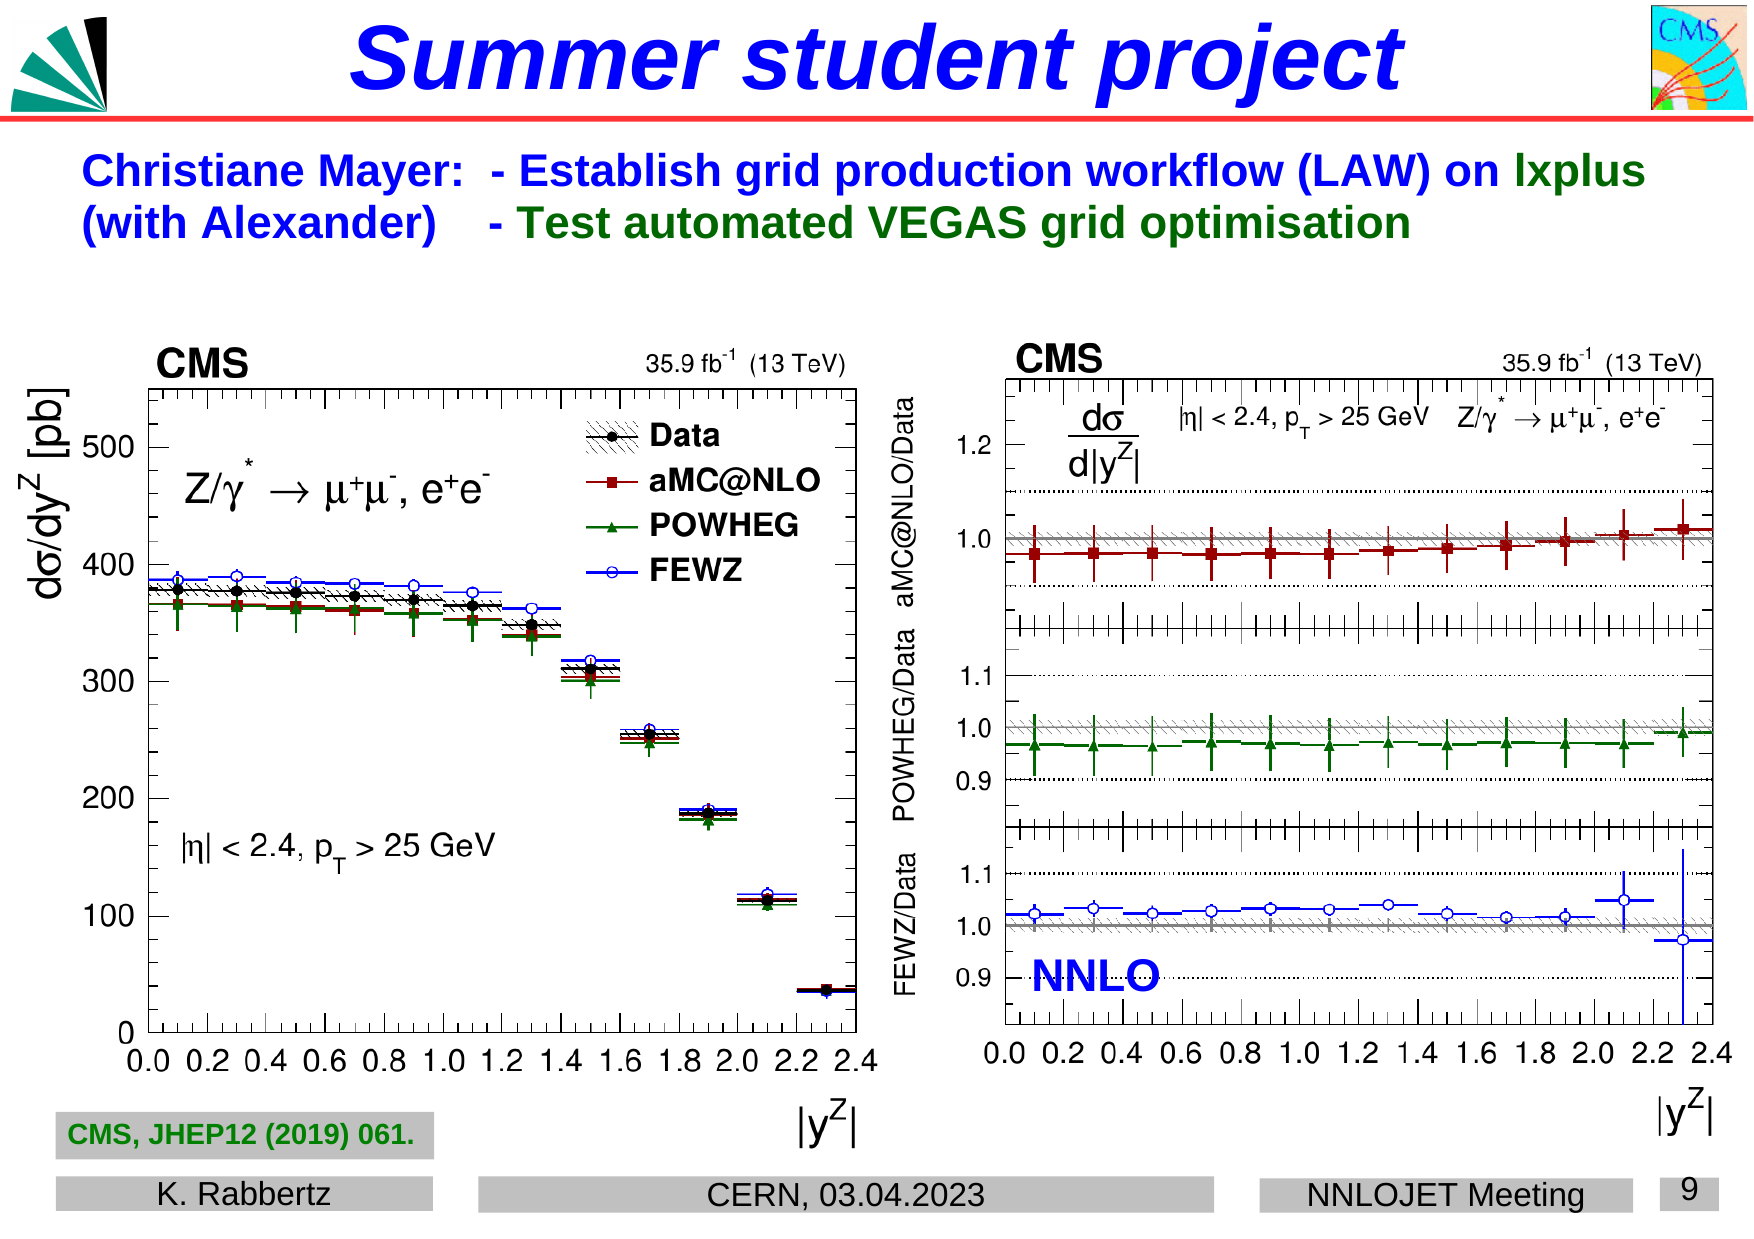

# Summer student project
Christiane Mayer: - Establish grid production workflow (LAW) on lxplus
(with Alexander) - Test automated VEGAS grid optimisation
NNLO
CMS, JHEP12 (2019) 061.